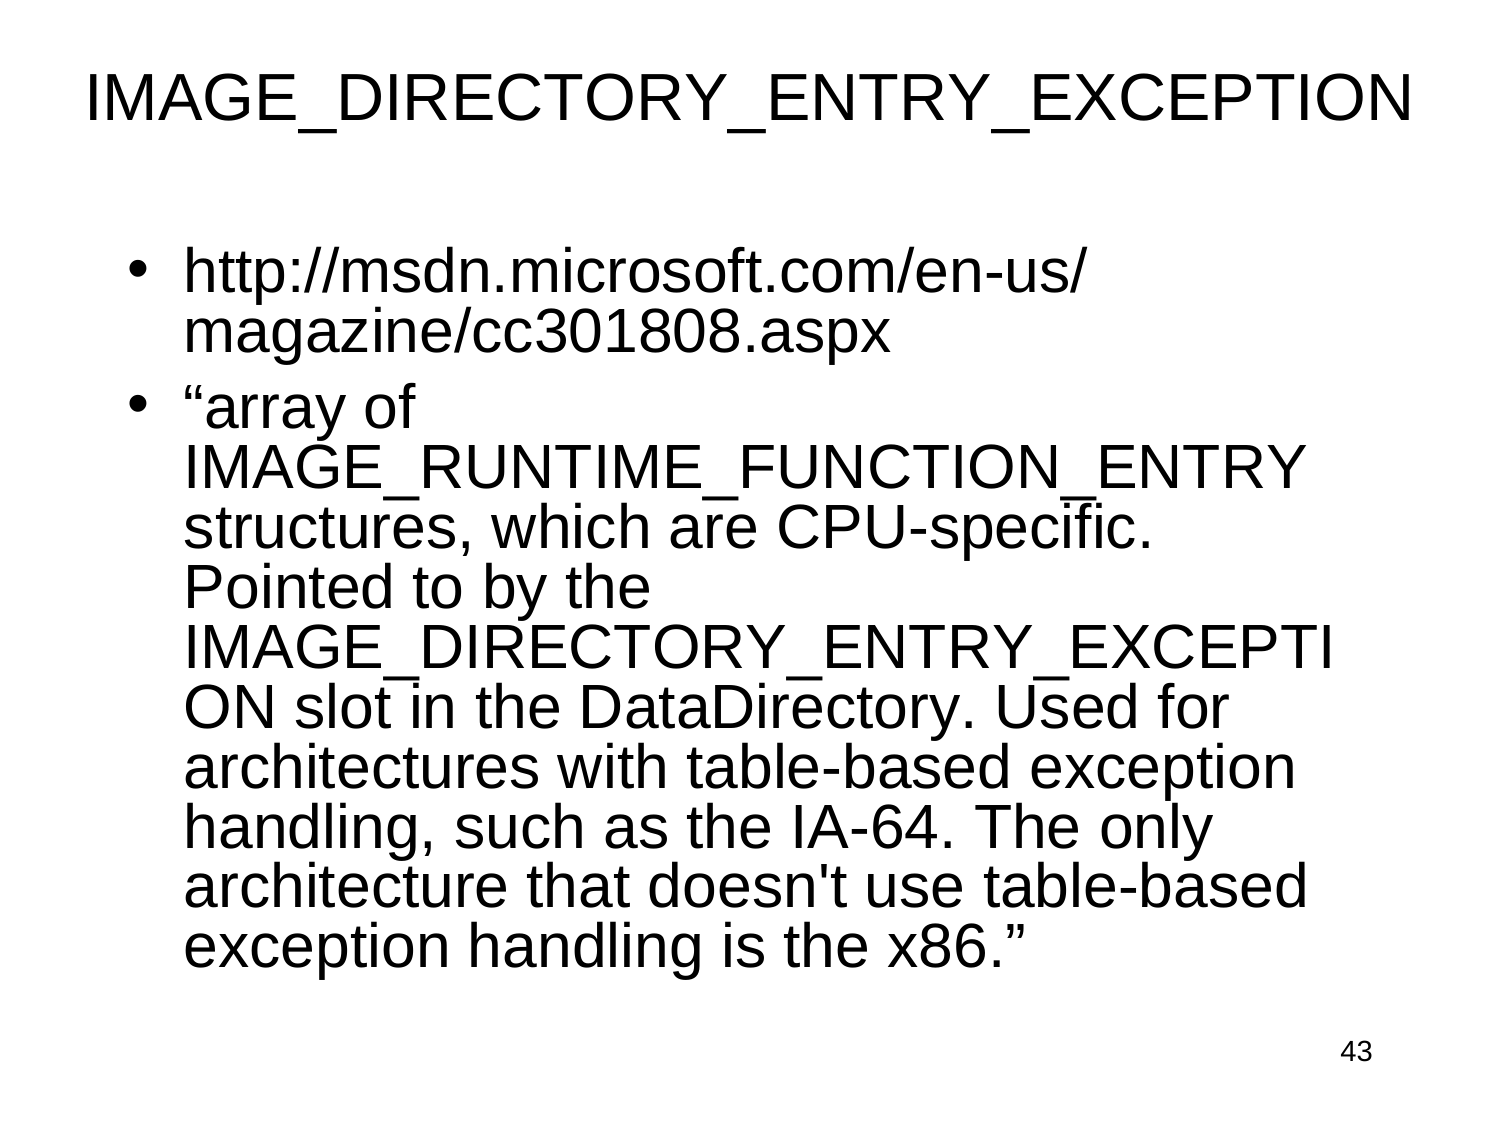

# IMAGE_DIRECTORY_ENTRY_EXCEPTION
http://msdn.microsoft.com/en-us/magazine/cc301808.aspx
“array of IMAGE_RUNTIME_FUNCTION_ENTRY structures, which are CPU-specific. Pointed to by the IMAGE_DIRECTORY_ENTRY_EXCEPTION slot in the DataDirectory. Used for architectures with table-based exception handling, such as the IA-64. The only architecture that doesn't use table-based exception handling is the x86.”